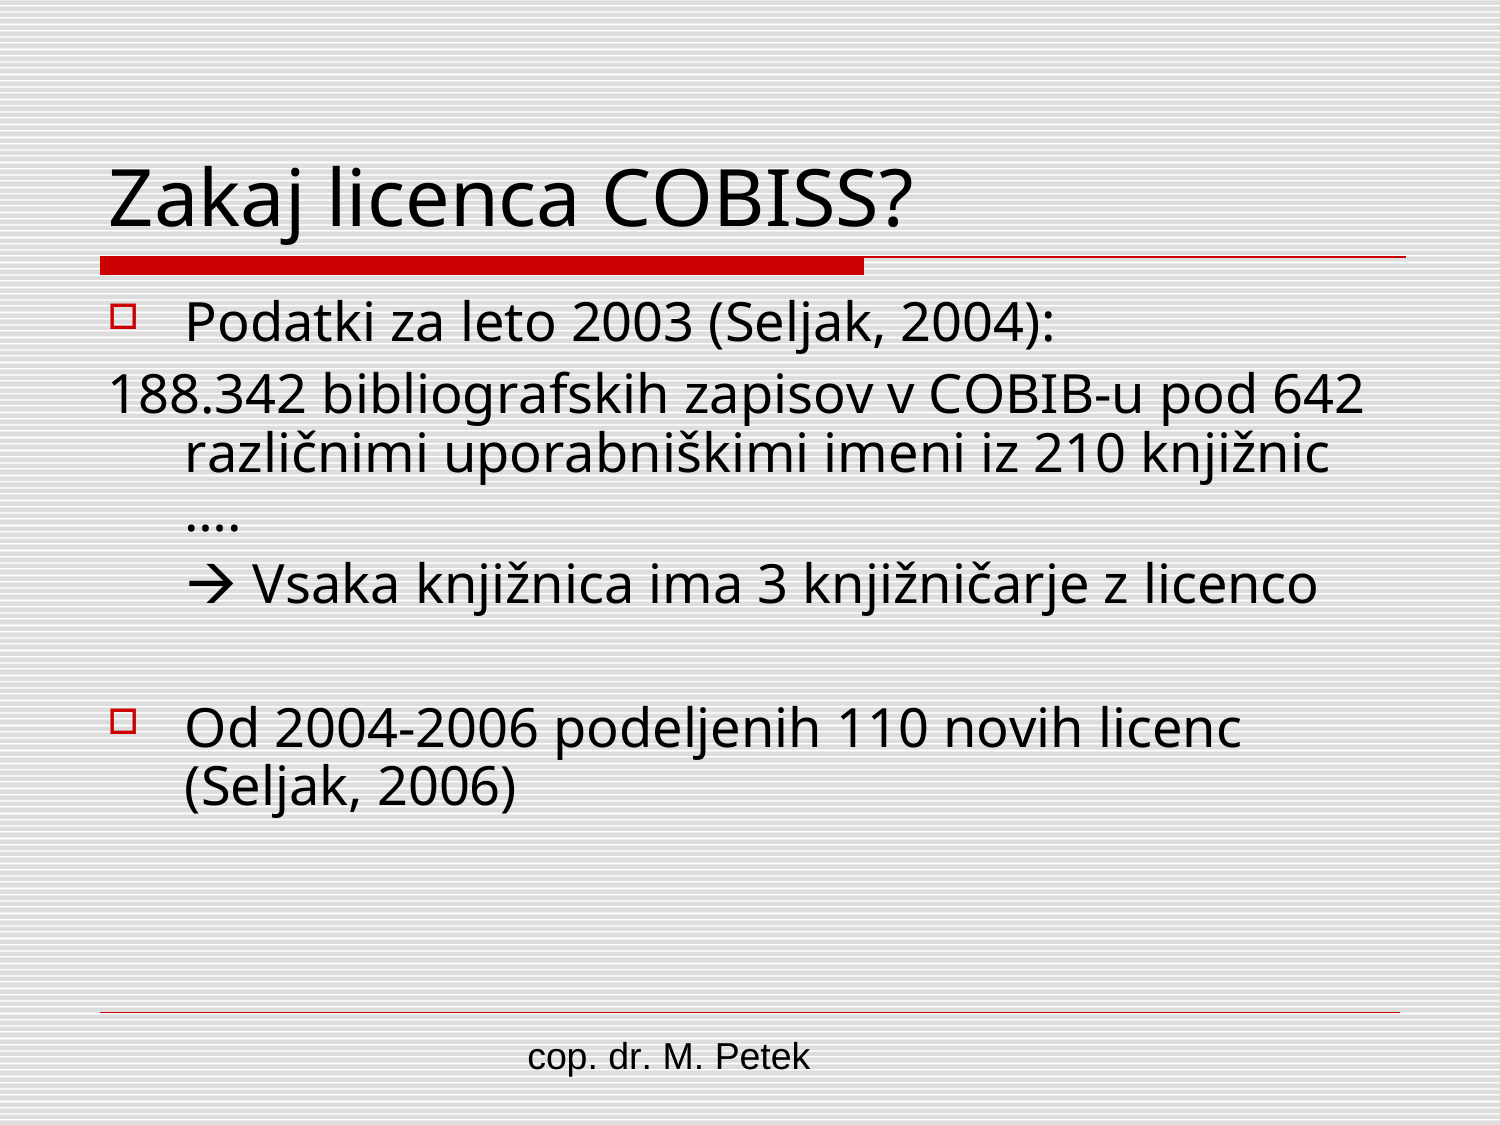

# Zakaj licenca COBISS?
Podatki za leto 2003 (Seljak, 2004):
188.342 bibliografskih zapisov v COBIB-u pod 642 različnimi uporabniškimi imeni iz 210 knjižnic ….
	 Vsaka knjižnica ima 3 knjižničarje z licenco
Od 2004-2006 podeljenih 110 novih licenc (Seljak, 2006)
cop. dr. M. Petek